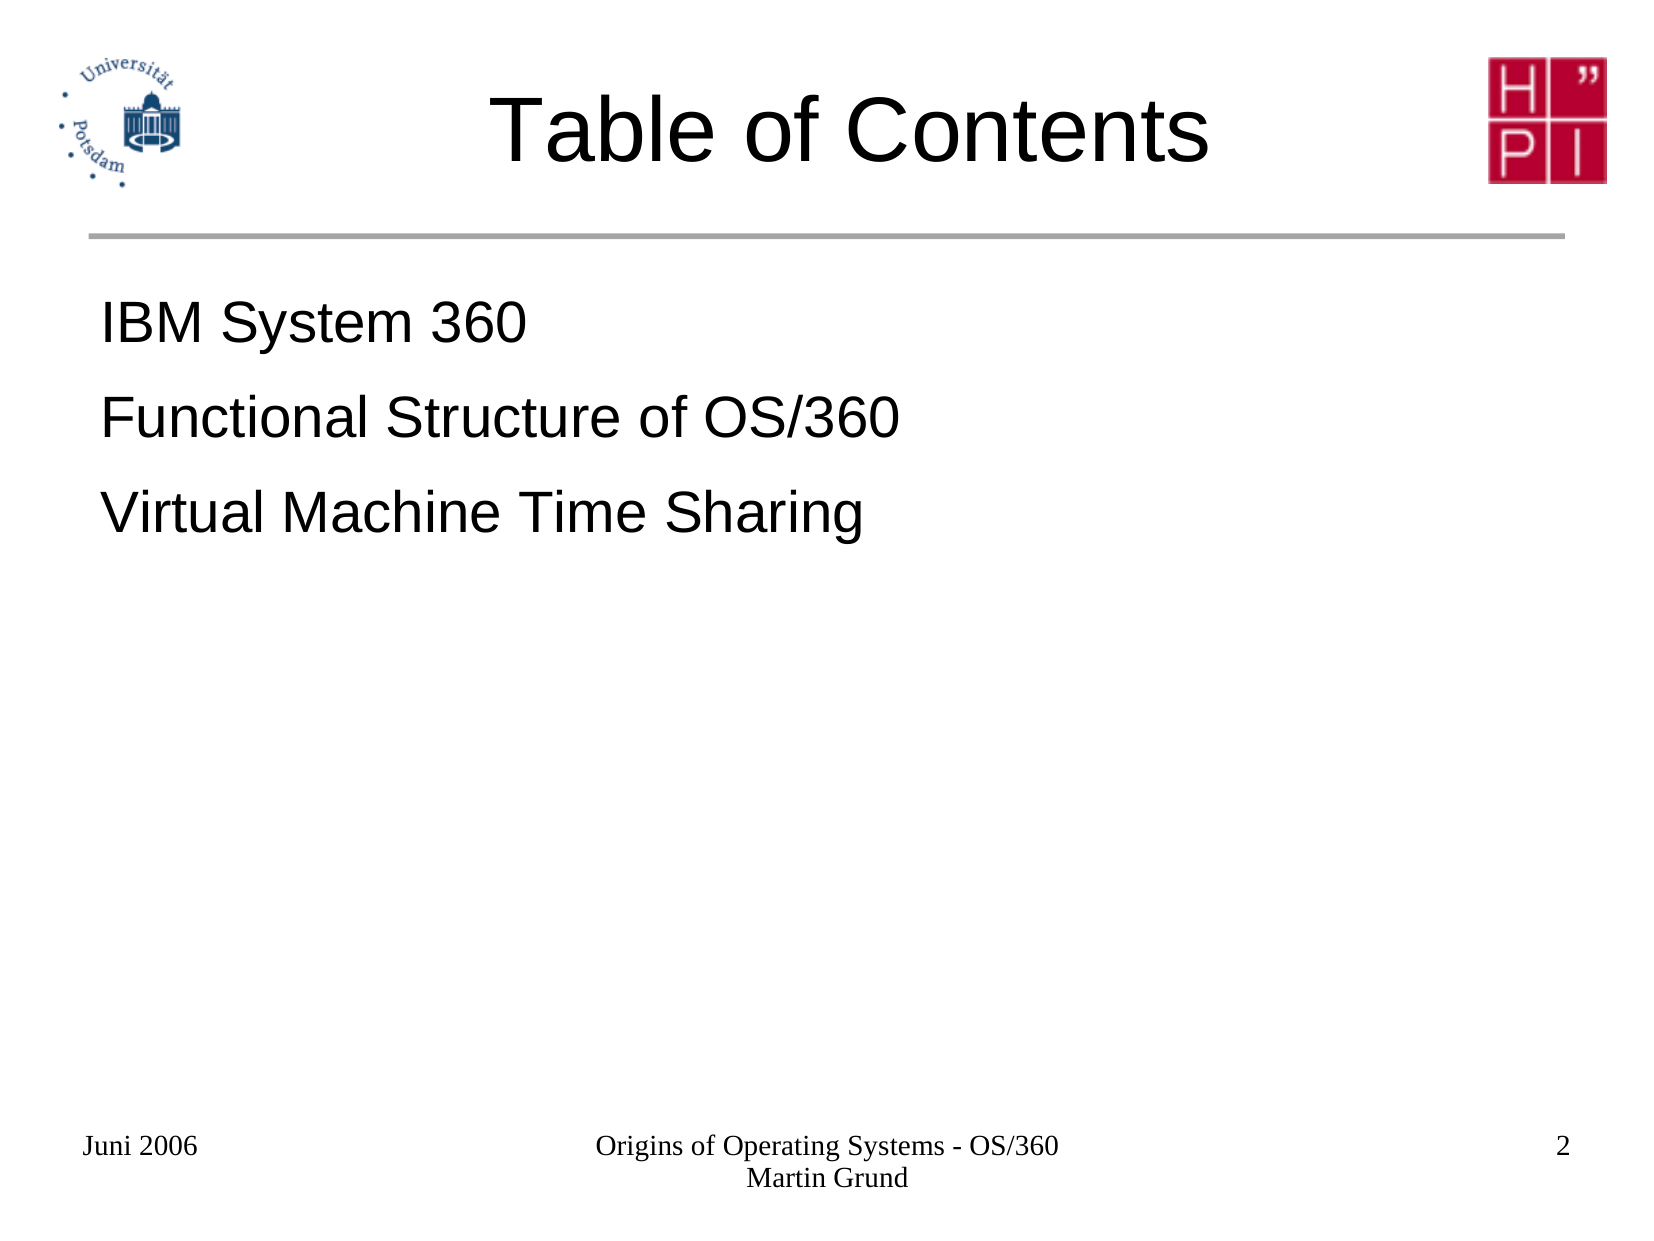

# Table of Contents
IBM System 360
Functional Structure of OS/360
Virtual Machine Time Sharing
Juni 2006
Origins of Operating Systems - OS/360
2